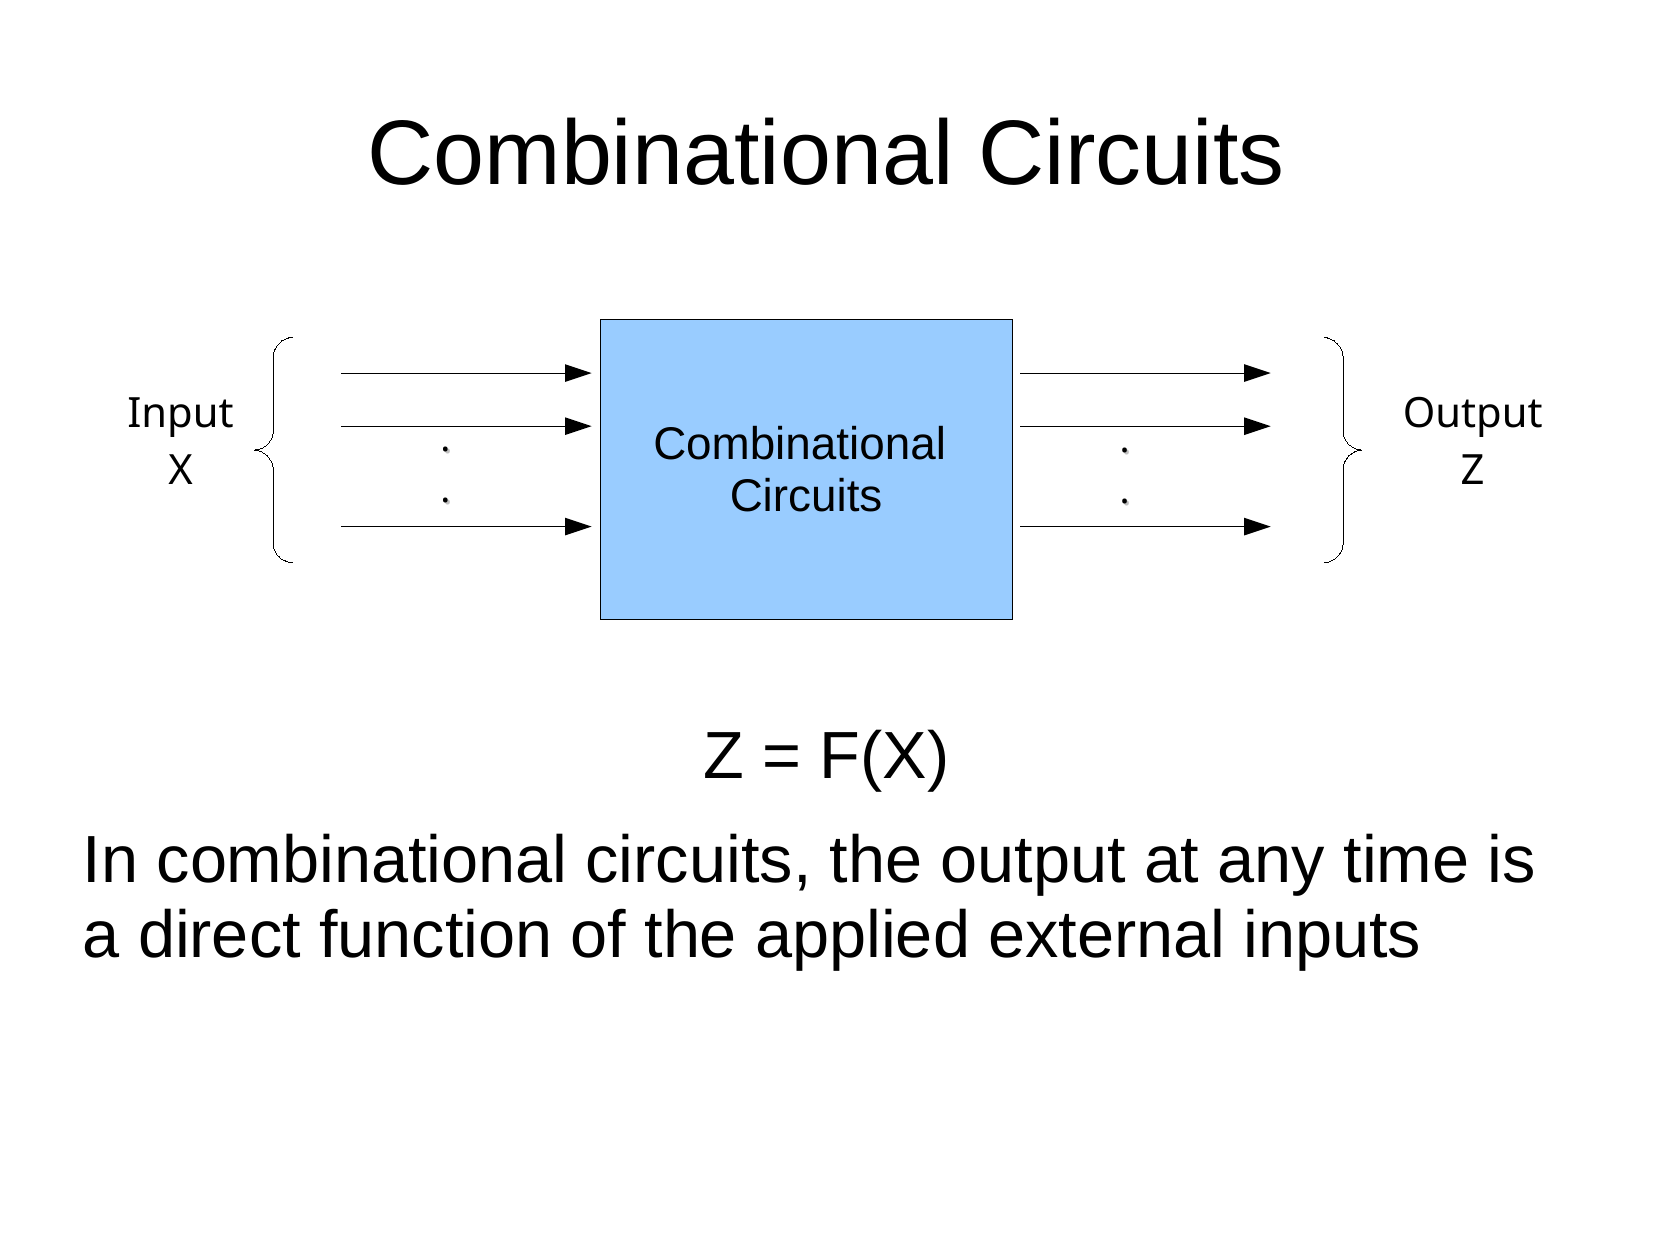

# Combinational Circuits
Combinational
Circuits
Input
X
Output
Z
.
.
.
.
Z = F(X)
In combinational circuits, the output at any time is a direct function of the applied external inputs